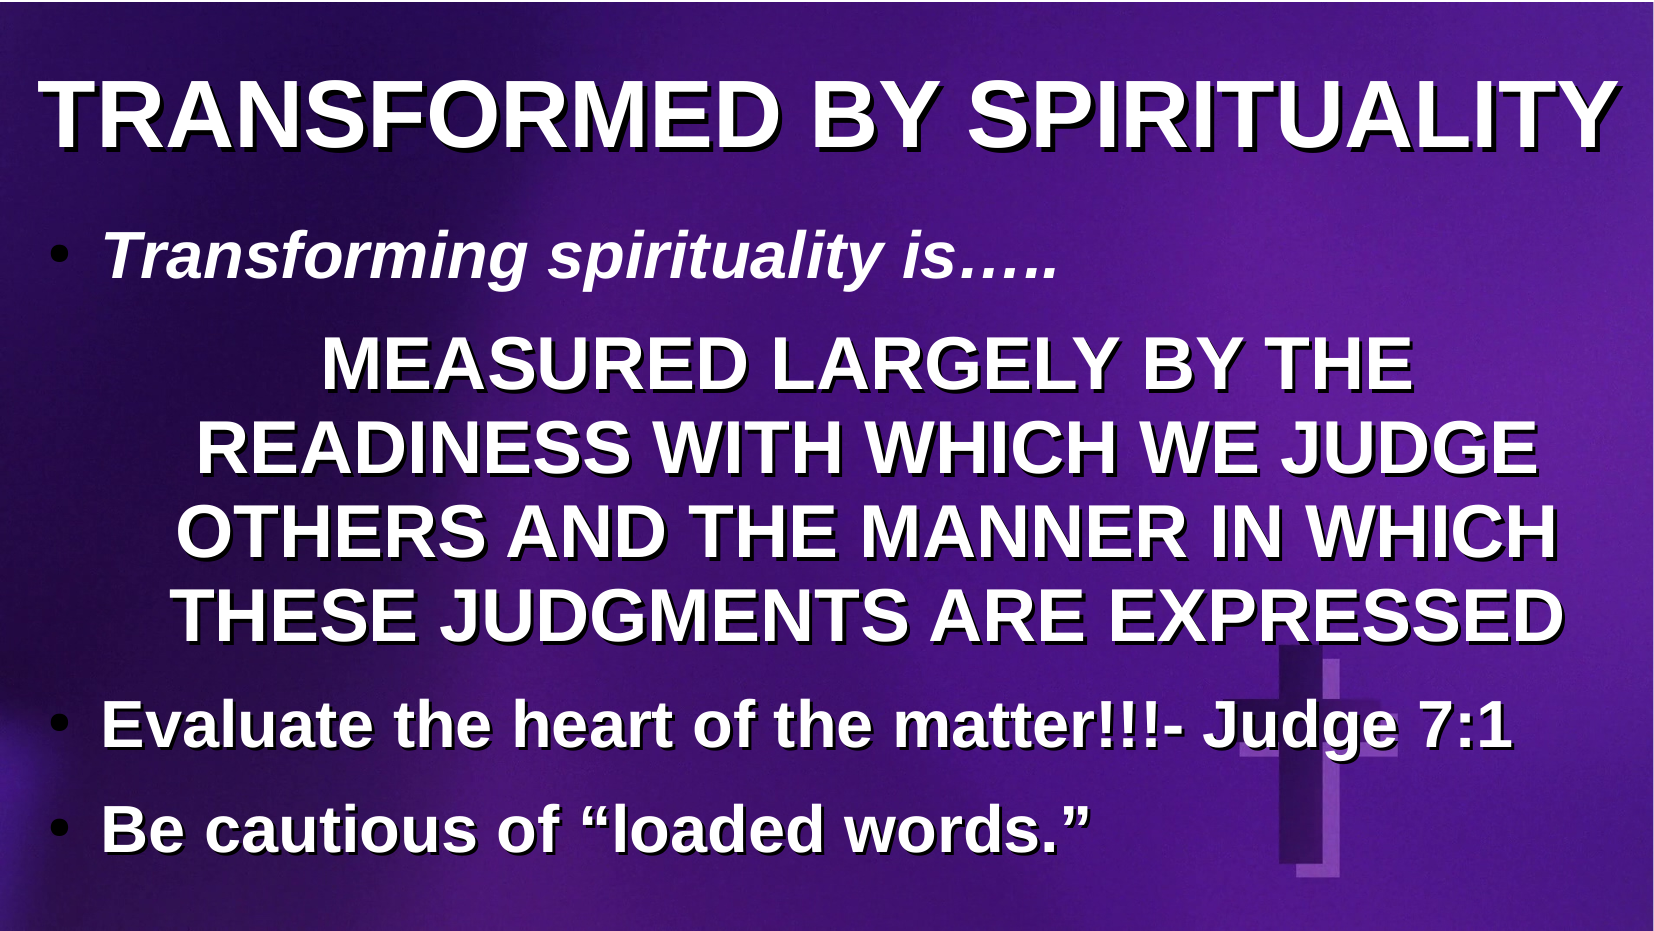

# TRANSFORMED BY SPIRITUALITY
Transforming spirituality is…..
MEASURED LARGELY BY THE READINESS WITH WHICH WE JUDGE OTHERS AND THE MANNER IN WHICH THESE JUDGMENTS ARE EXPRESSED
Evaluate the heart of the matter!!!- Judge 7:1
Be cautious of “loaded words.”